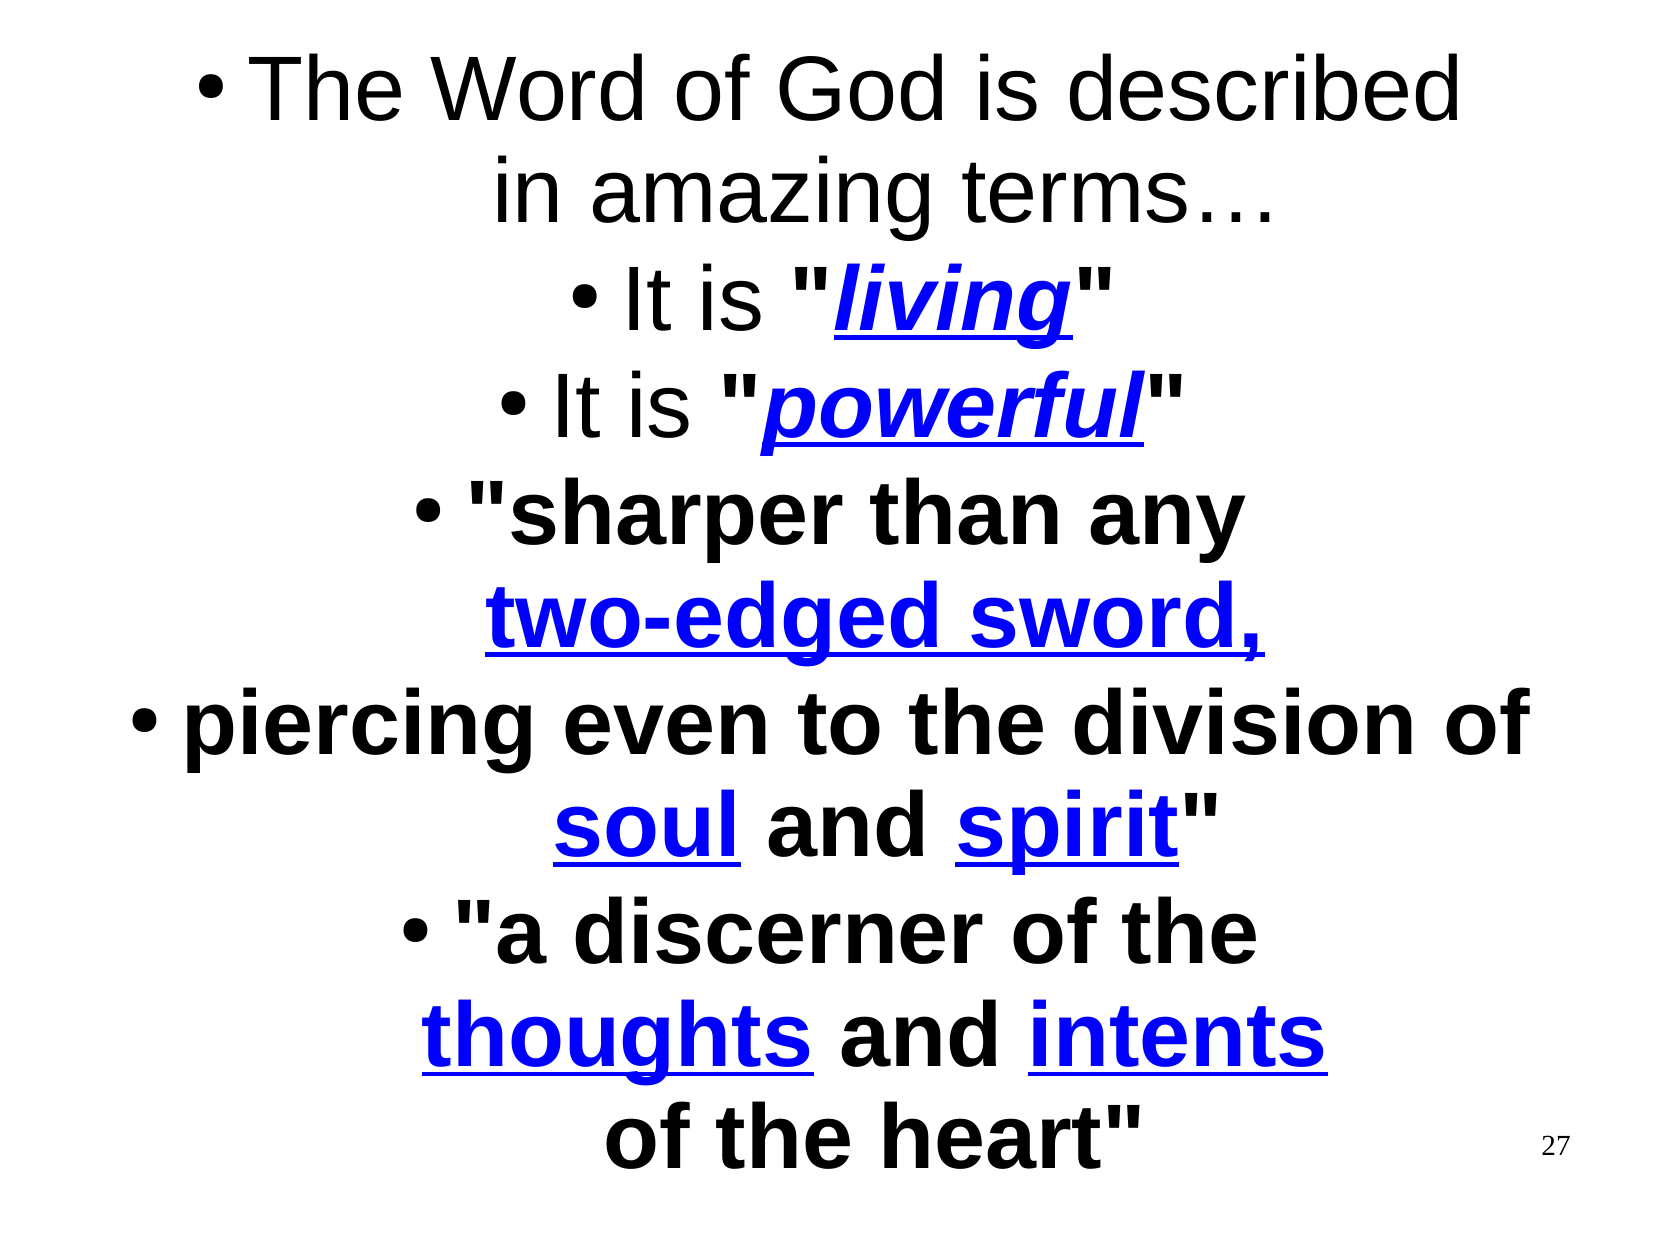

# The Word of God is described in amazing terms…
It is "living"
It is "powerful"
"sharper than any
two-edged sword,
piercing even to the division of
soul and spirit"
"a discerner of the
thoughts and intents
of the heart"
27